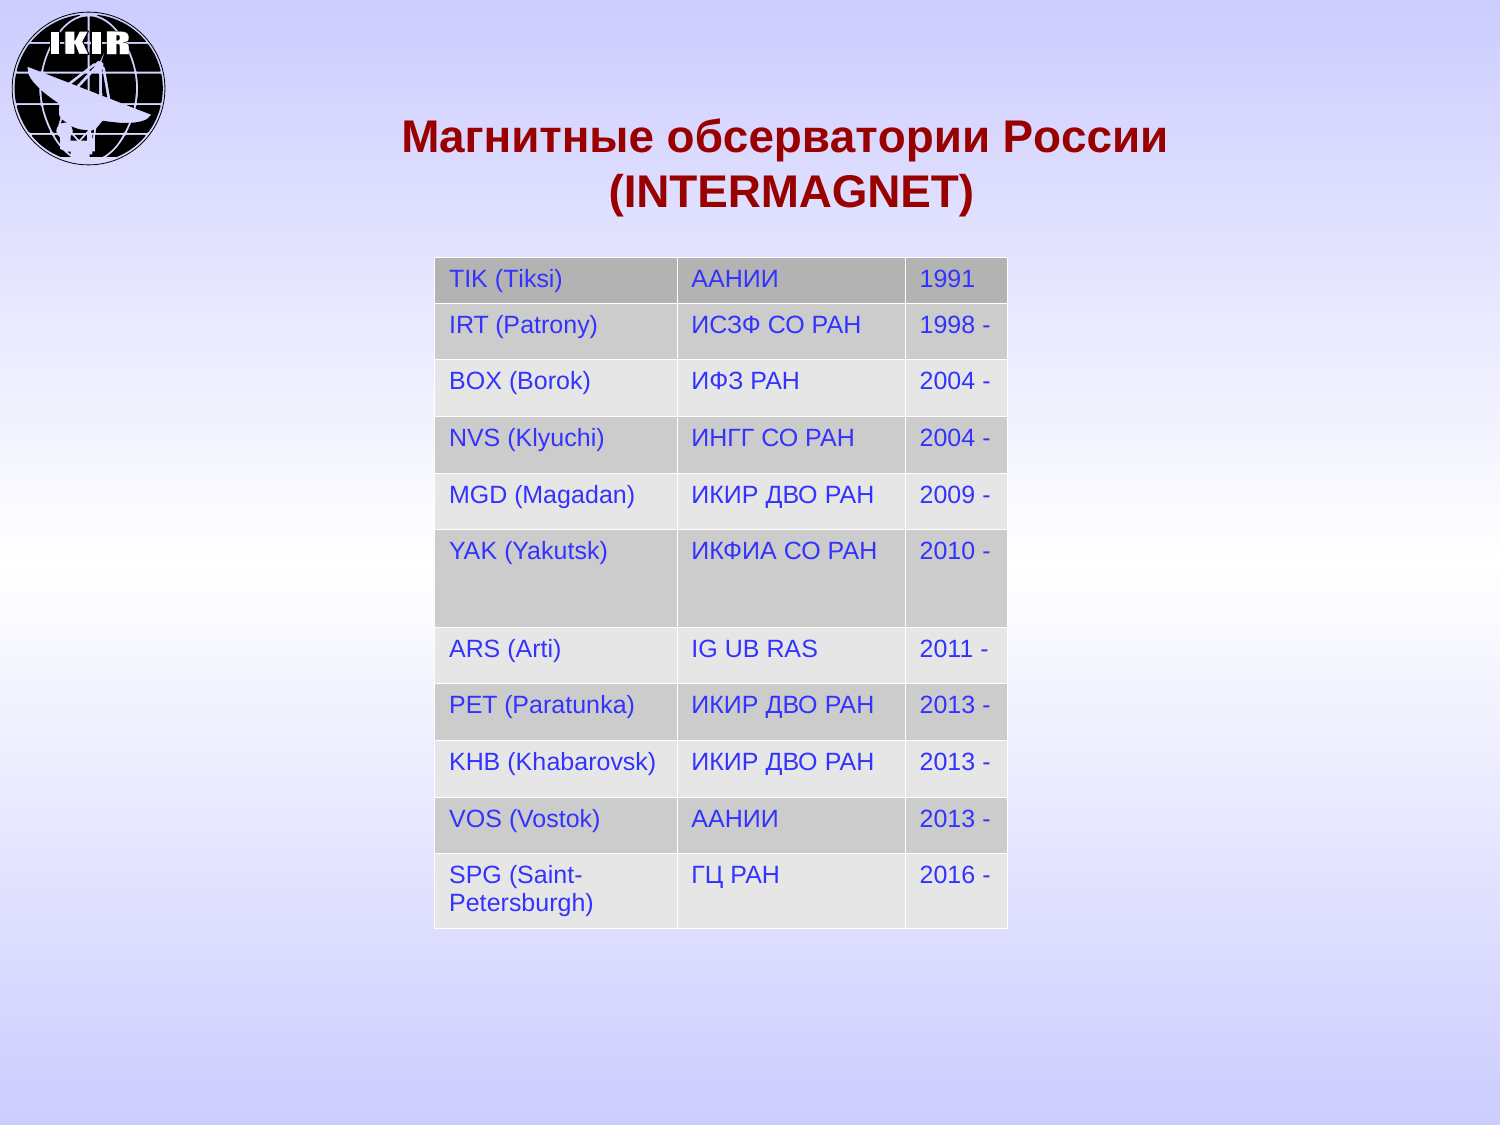

Магнитные обсерватории России
(INTERMAGNET)
| TIK (Tiksi) | ААНИИ | 1991 |
| --- | --- | --- |
| IRT (Patrony) | ИСЗФ СО РАН | 1998 - |
| BOX (Borok) | ИФЗ РАН | 2004 - |
| NVS (Klyuchi) | ИНГГ СО РАН | 2004 - |
| MGD (Magadan) | ИКИР ДВО РАН | 2009 - |
| YAK (Yakutsk) | ИКФИА СО РАН | 2010 - |
| ARS (Arti) | IG UB RAS | 2011 - |
| PET (Paratunka) | ИКИР ДВО РАН | 2013 - |
| KHB (Khabarovsk) | ИКИР ДВО РАН | 2013 - |
| VOS (Vostok) | ААНИИ | 2013 - |
| SPG (Saint-Petersburgh) | ГЦ РАН | 2016 - |